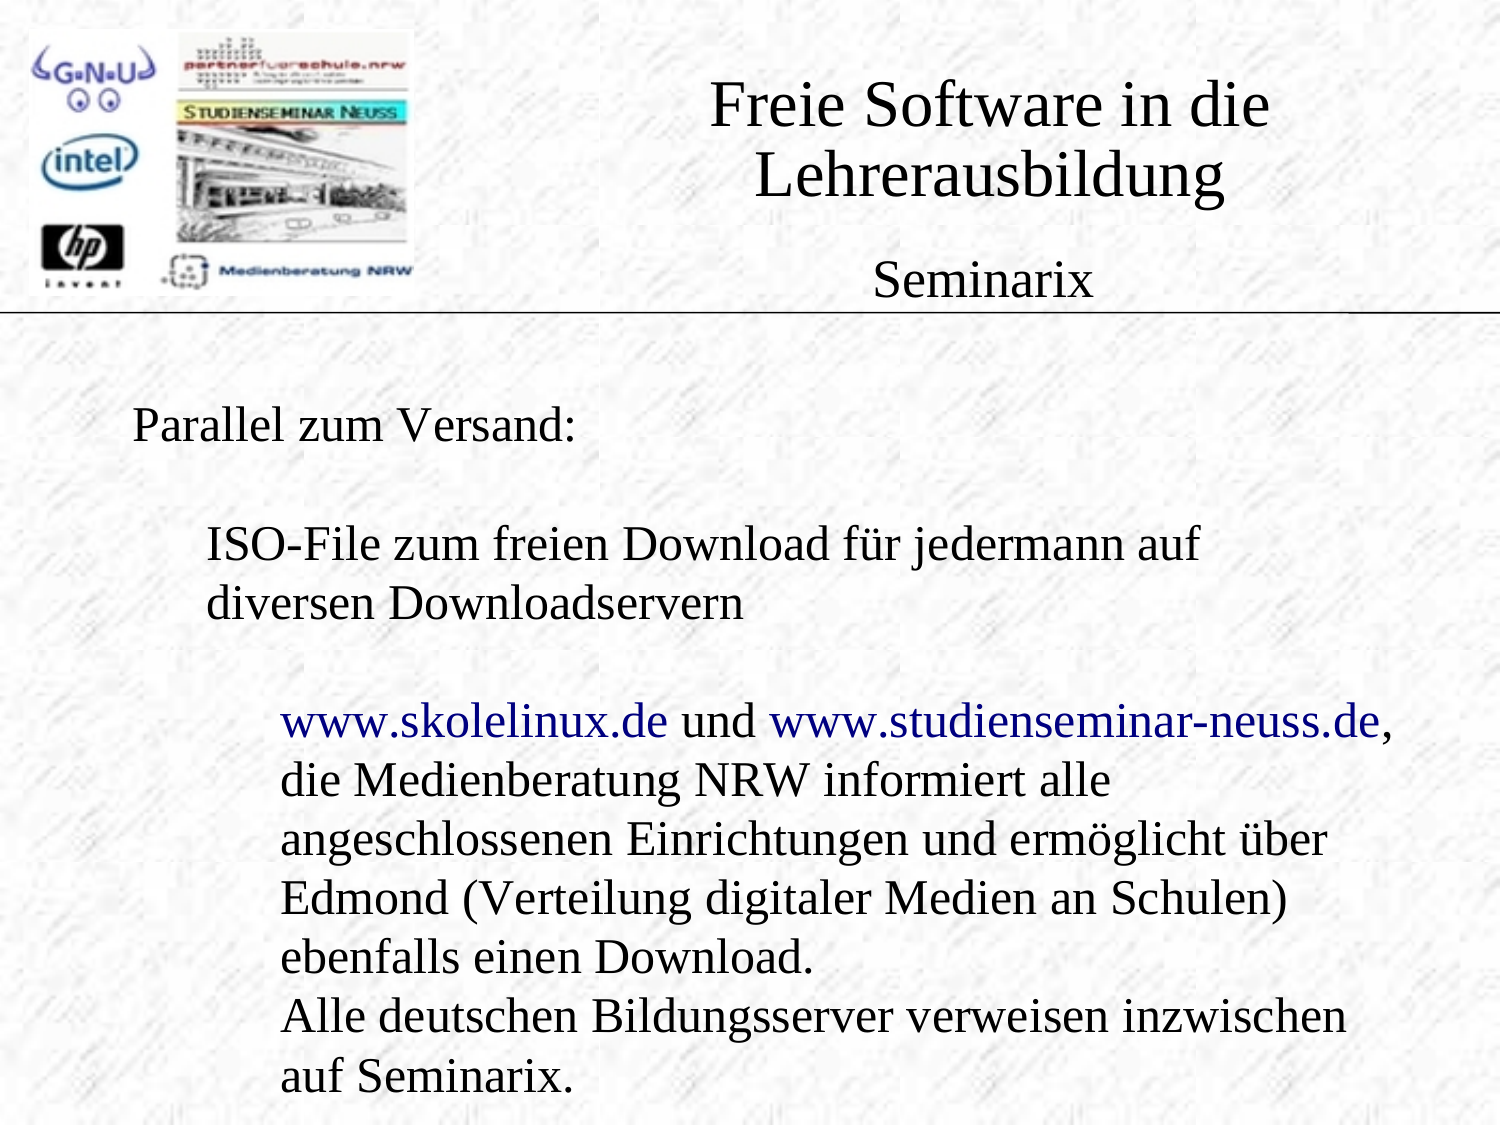

Freie Software in die Lehrerausbildung
Seminarix
Parallel zum Versand:
	ISO-File zum freien Download für jedermann auf 				diversen Downloadservern
		www.skolelinux.de und www.studienseminar-neuss.de,
		die Medienberatung NRW informiert alle 						angeschlossenen Einrichtungen und ermöglicht über
		Edmond (Verteilung digitaler Medien an Schulen) 				ebenfalls einen Download.
		Alle deutschen Bildungsserver verweisen inzwischen 			auf Seminarix.